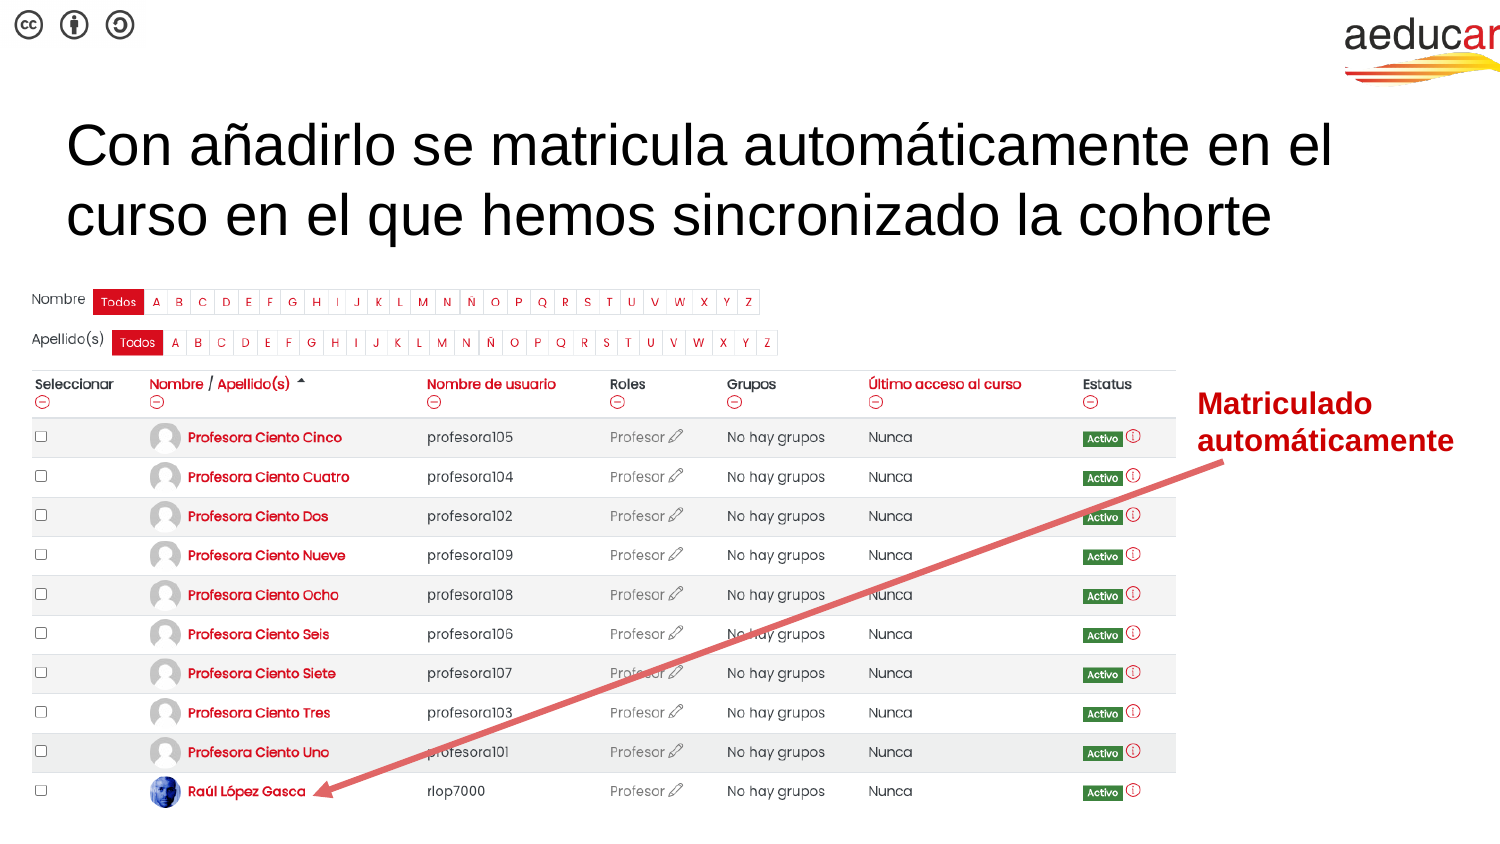

# Con añadirlo se matricula automáticamente en el curso en el que hemos sincronizado la cohorte
Matriculado automáticamente